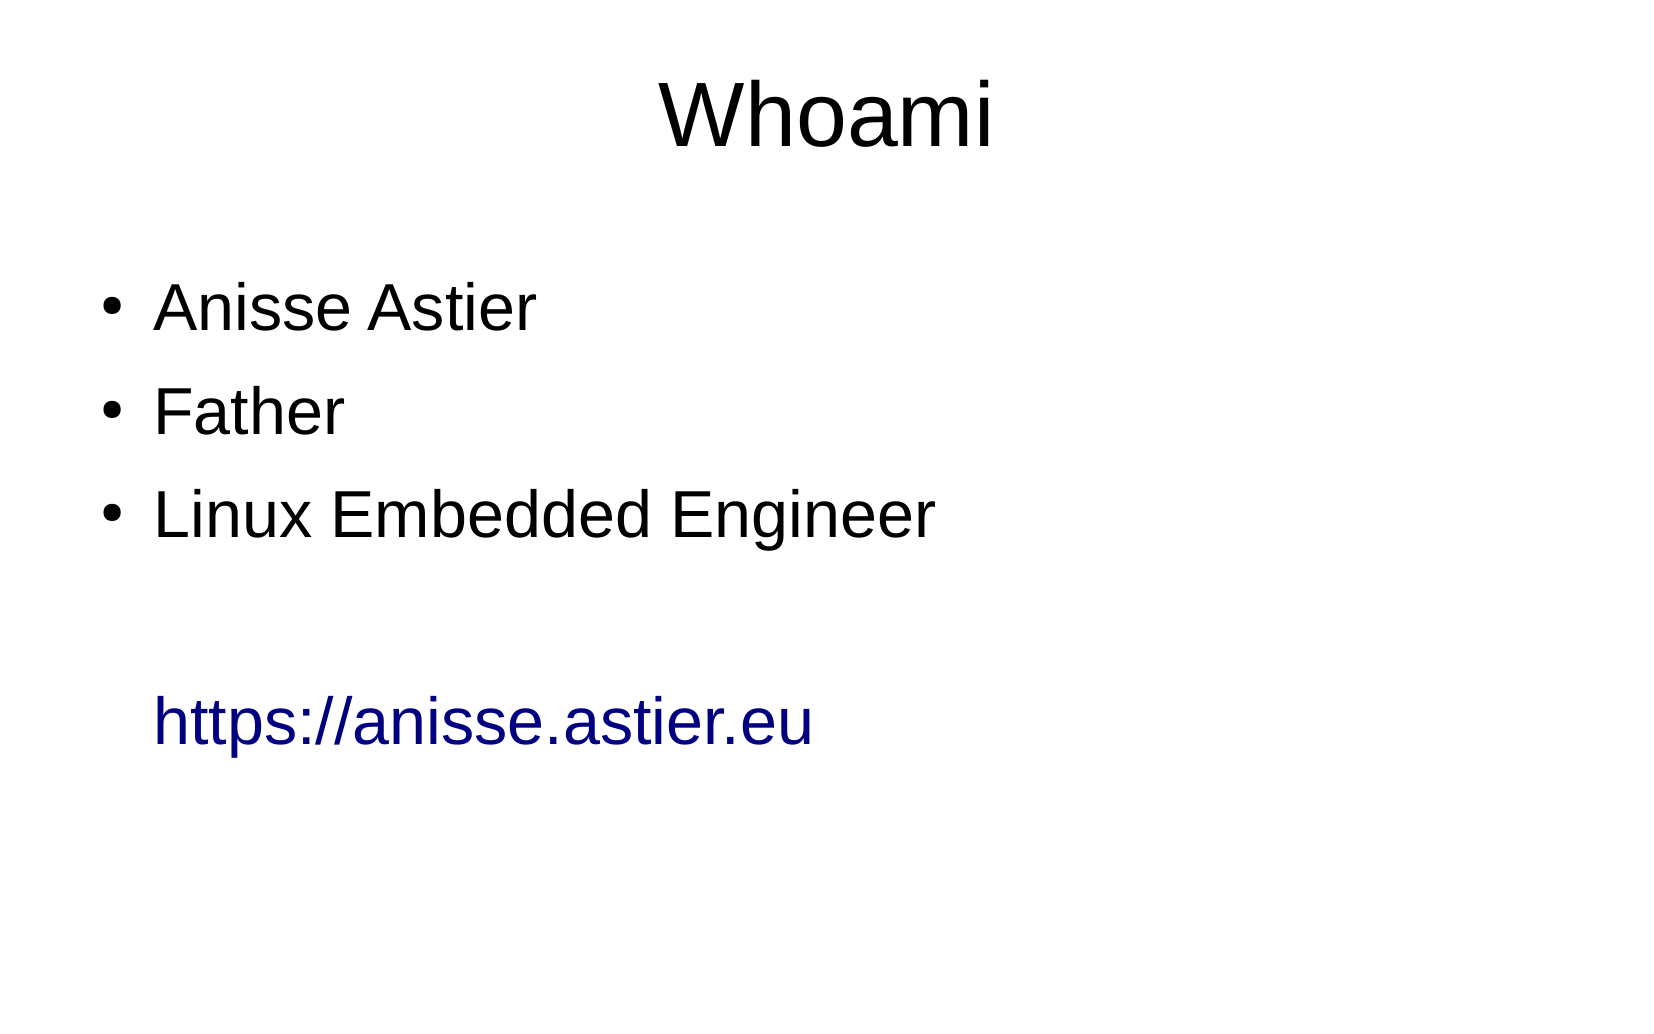

# Whoami
Anisse Astier
Father
Linux Embedded Engineer
https://anisse.astier.eu